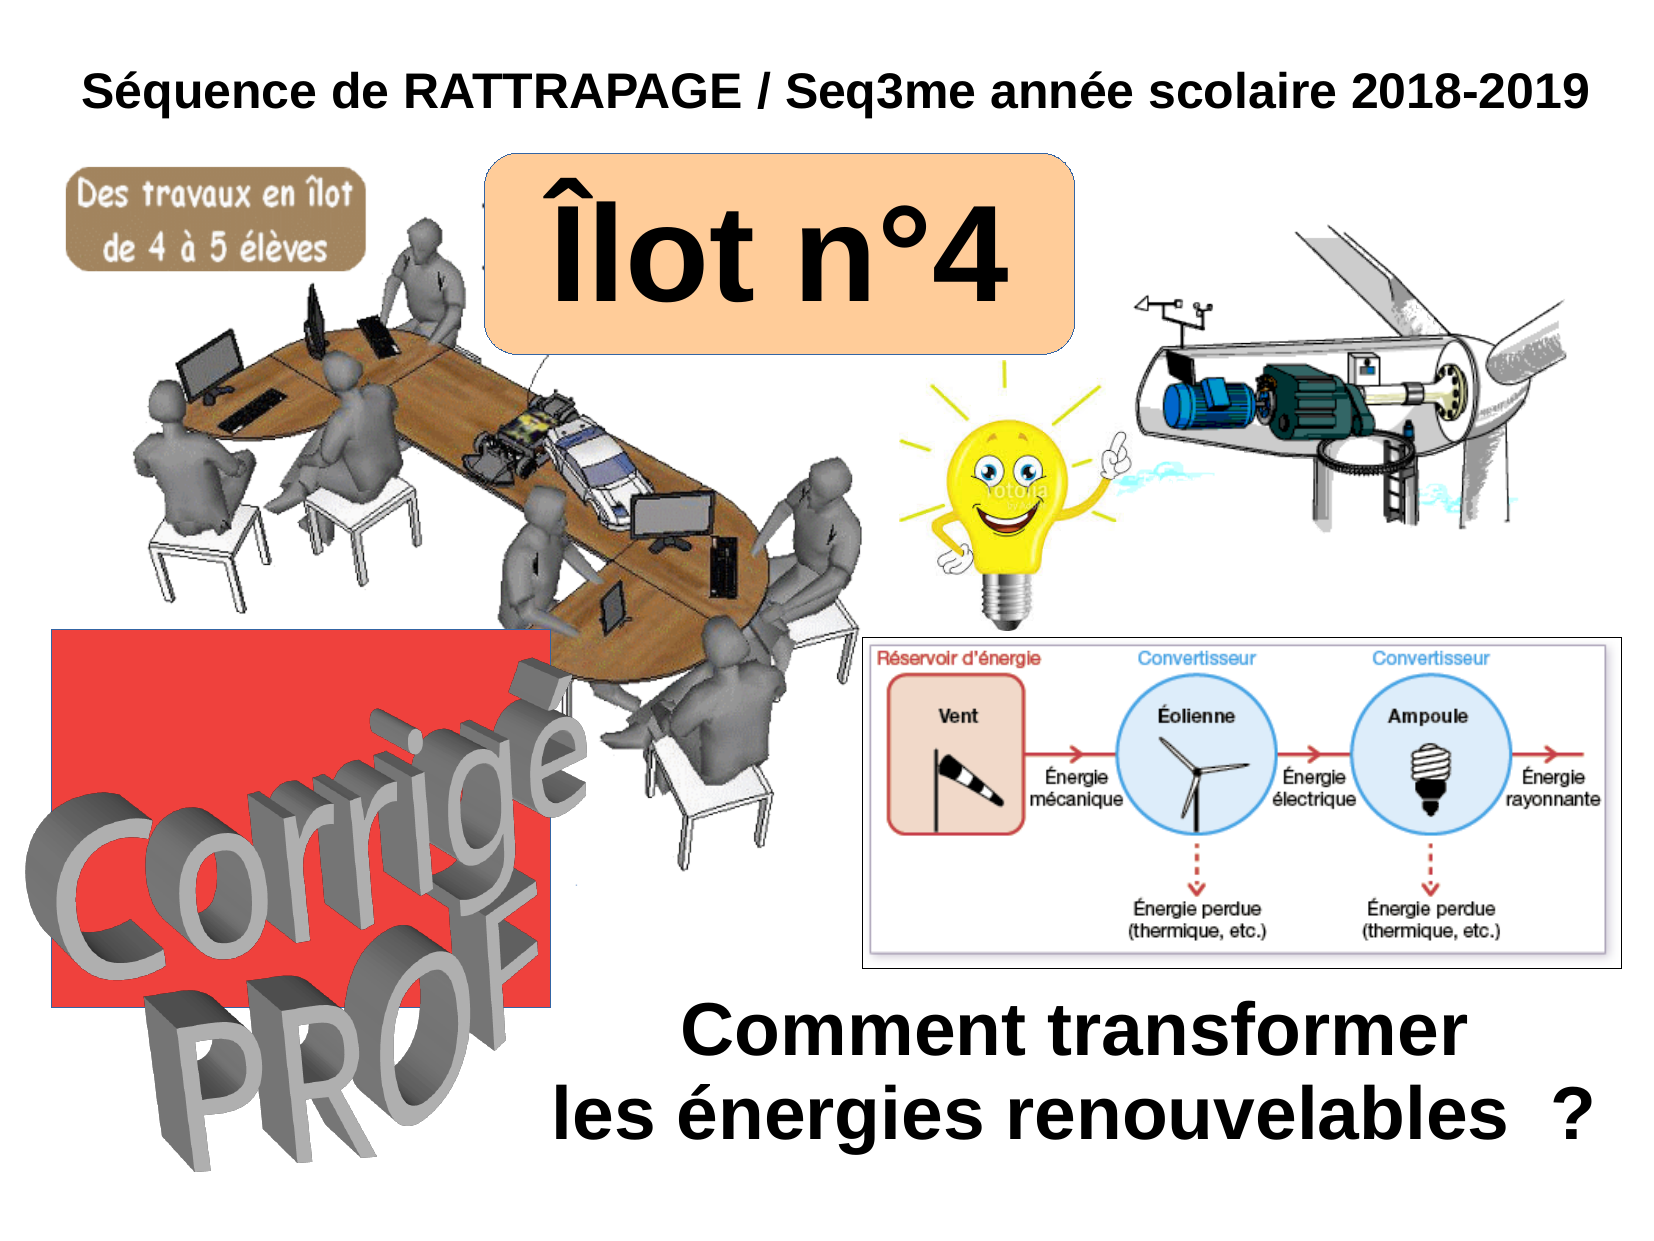

Séquence de RATTRAPAGE / Seq3me année scolaire 2018-2019
Îlot n°4
Corrigé
PROF
Comment transformer
les énergies renouvelables ?